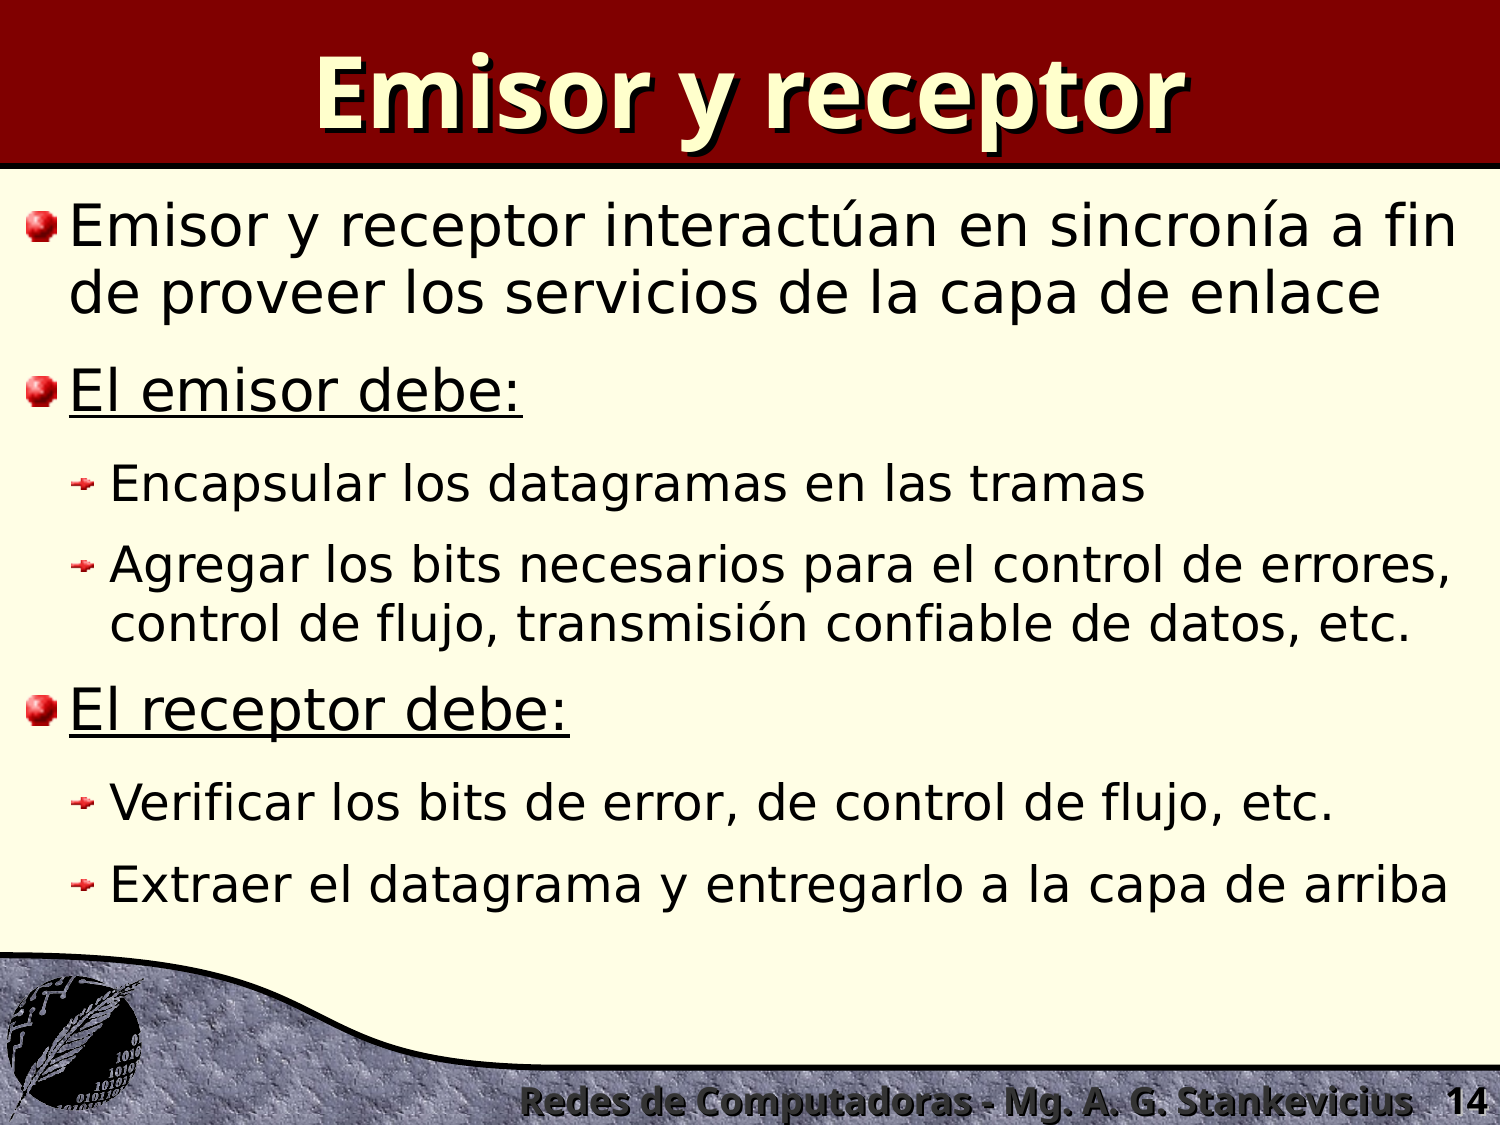

# Emisor y receptor
Emisor y receptor interactúan en sincronía a fin de proveer los servicios de la capa de enlace
El emisor debe:
Encapsular los datagramas en las tramas
Agregar los bits necesarios para el control de errores, control de flujo, transmisión confiable de datos, etc.
El receptor debe:
Verificar los bits de error, de control de flujo, etc.
Extraer el datagrama y entregarlo a la capa de arriba
14